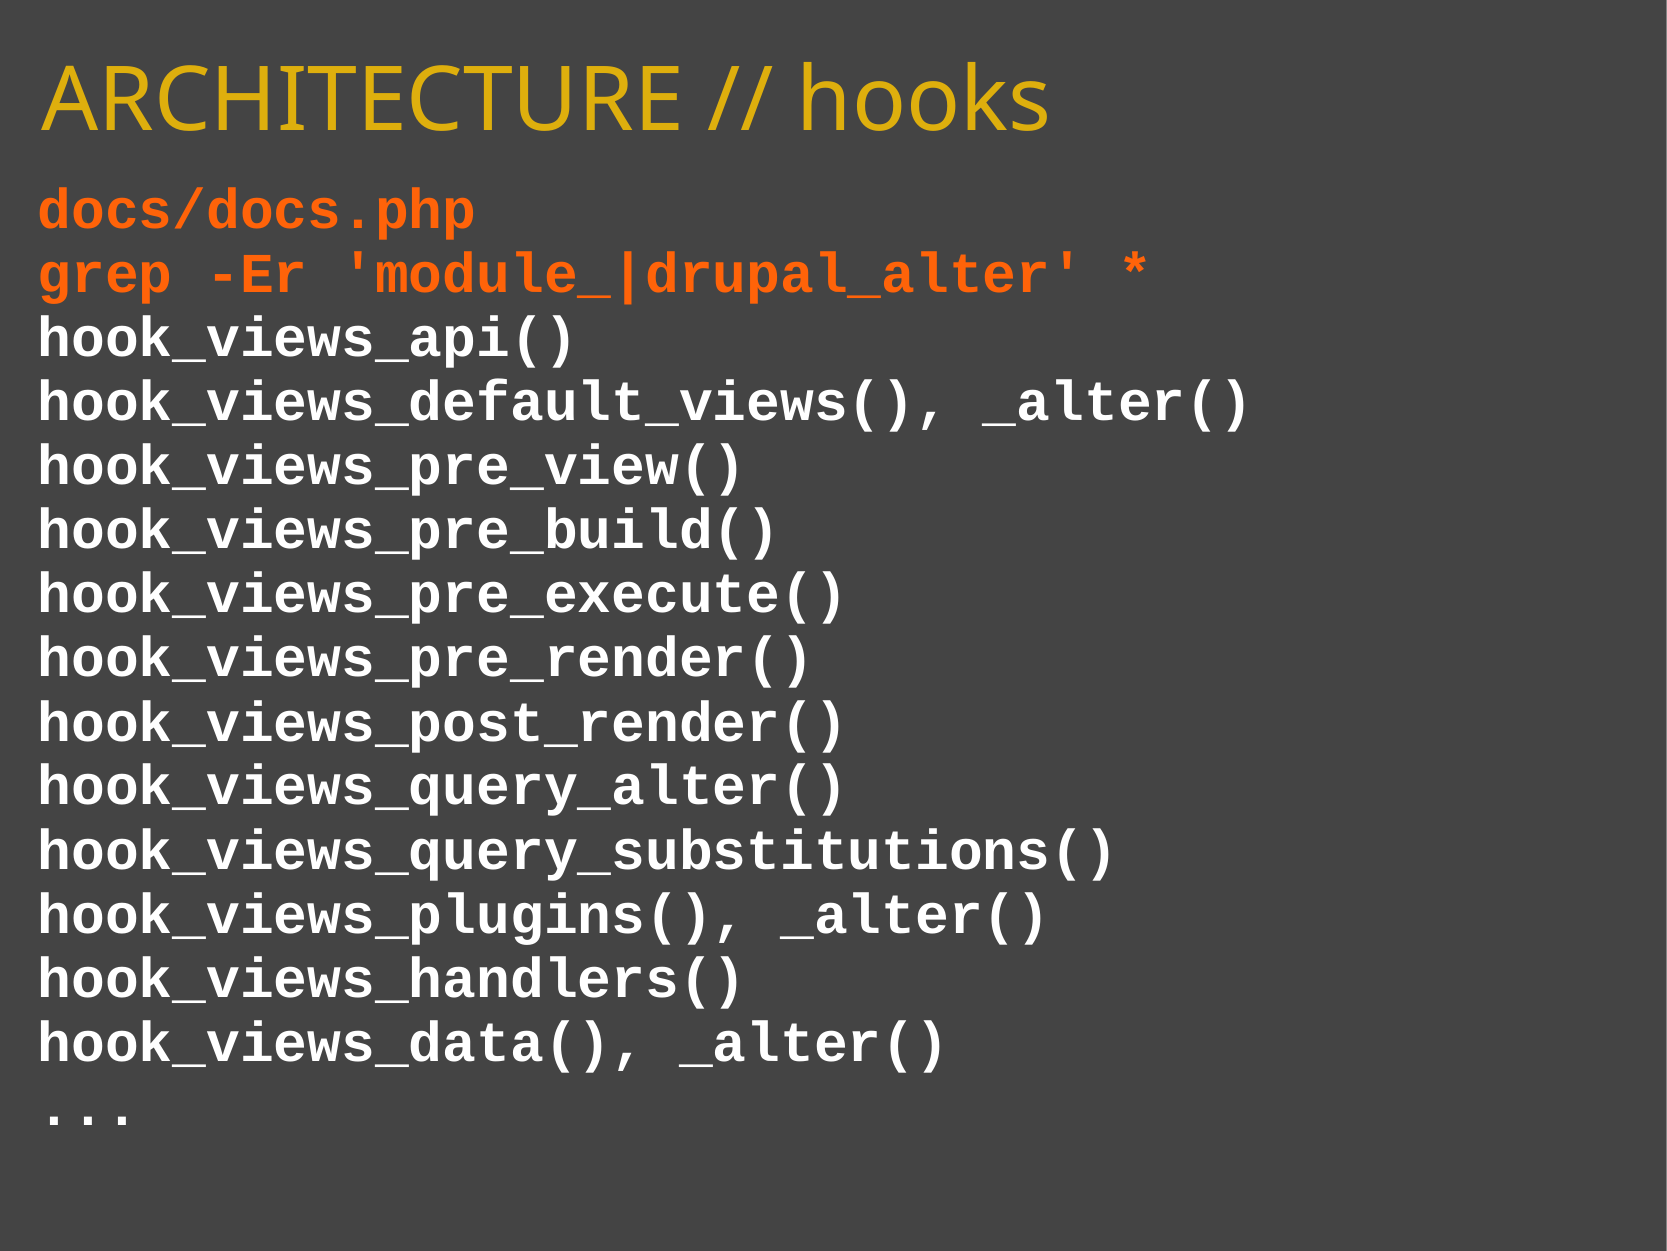

# ARCHITECTURE // hooks
docs/docs.php
grep -Er 'module_|drupal_alter' *
hook_views_api()
hook_views_default_views(), _alter()
hook_views_pre_view()
hook_views_pre_build()
hook_views_pre_execute()
hook_views_pre_render()
hook_views_post_render()
hook_views_query_alter()
hook_views_query_substitutions()
hook_views_plugins(), _alter()
hook_views_handlers()
hook_views_data(), _alter()
...